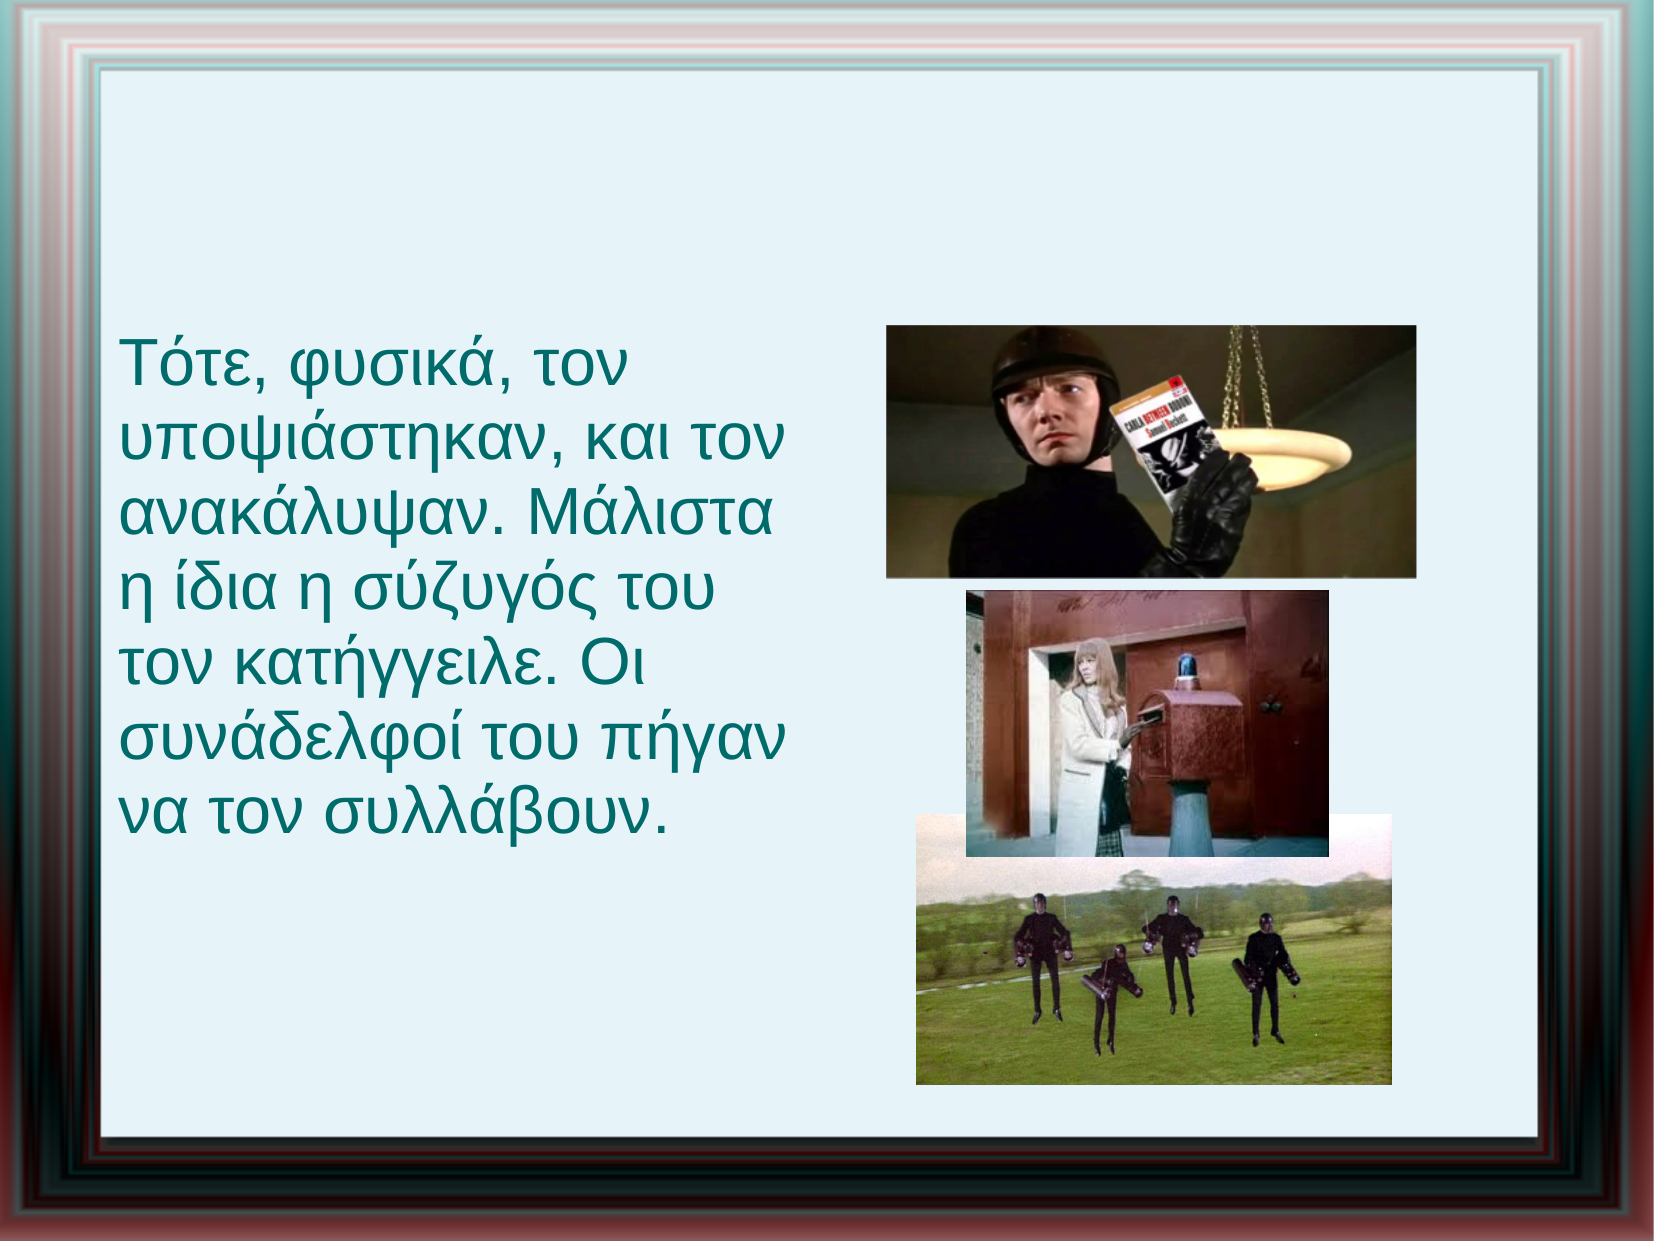

#
Τότε, φυσικά, τον υποψιάστηκαν, και τον ανακάλυψαν. Μάλιστα η ίδια η σύζυγός του τον κατήγγειλε. Οι συνάδελφοί του πήγαν να τον συλλάβουν.